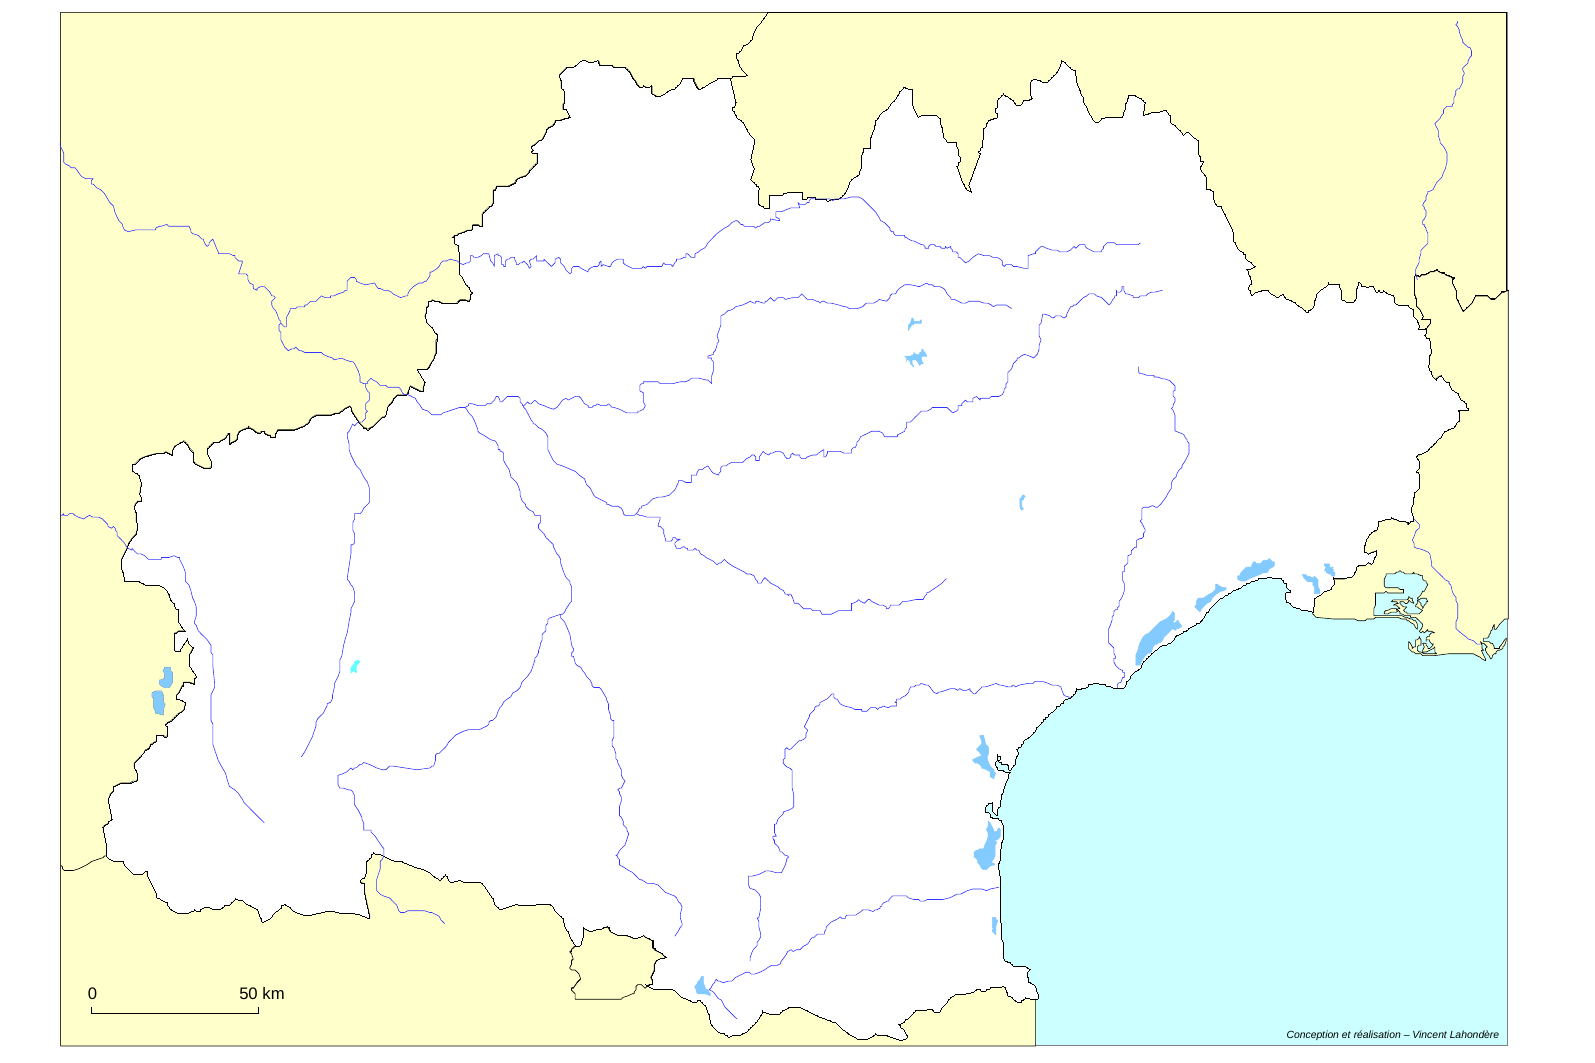

0 50 km
Conception et réalisation – Vincent Lahondère